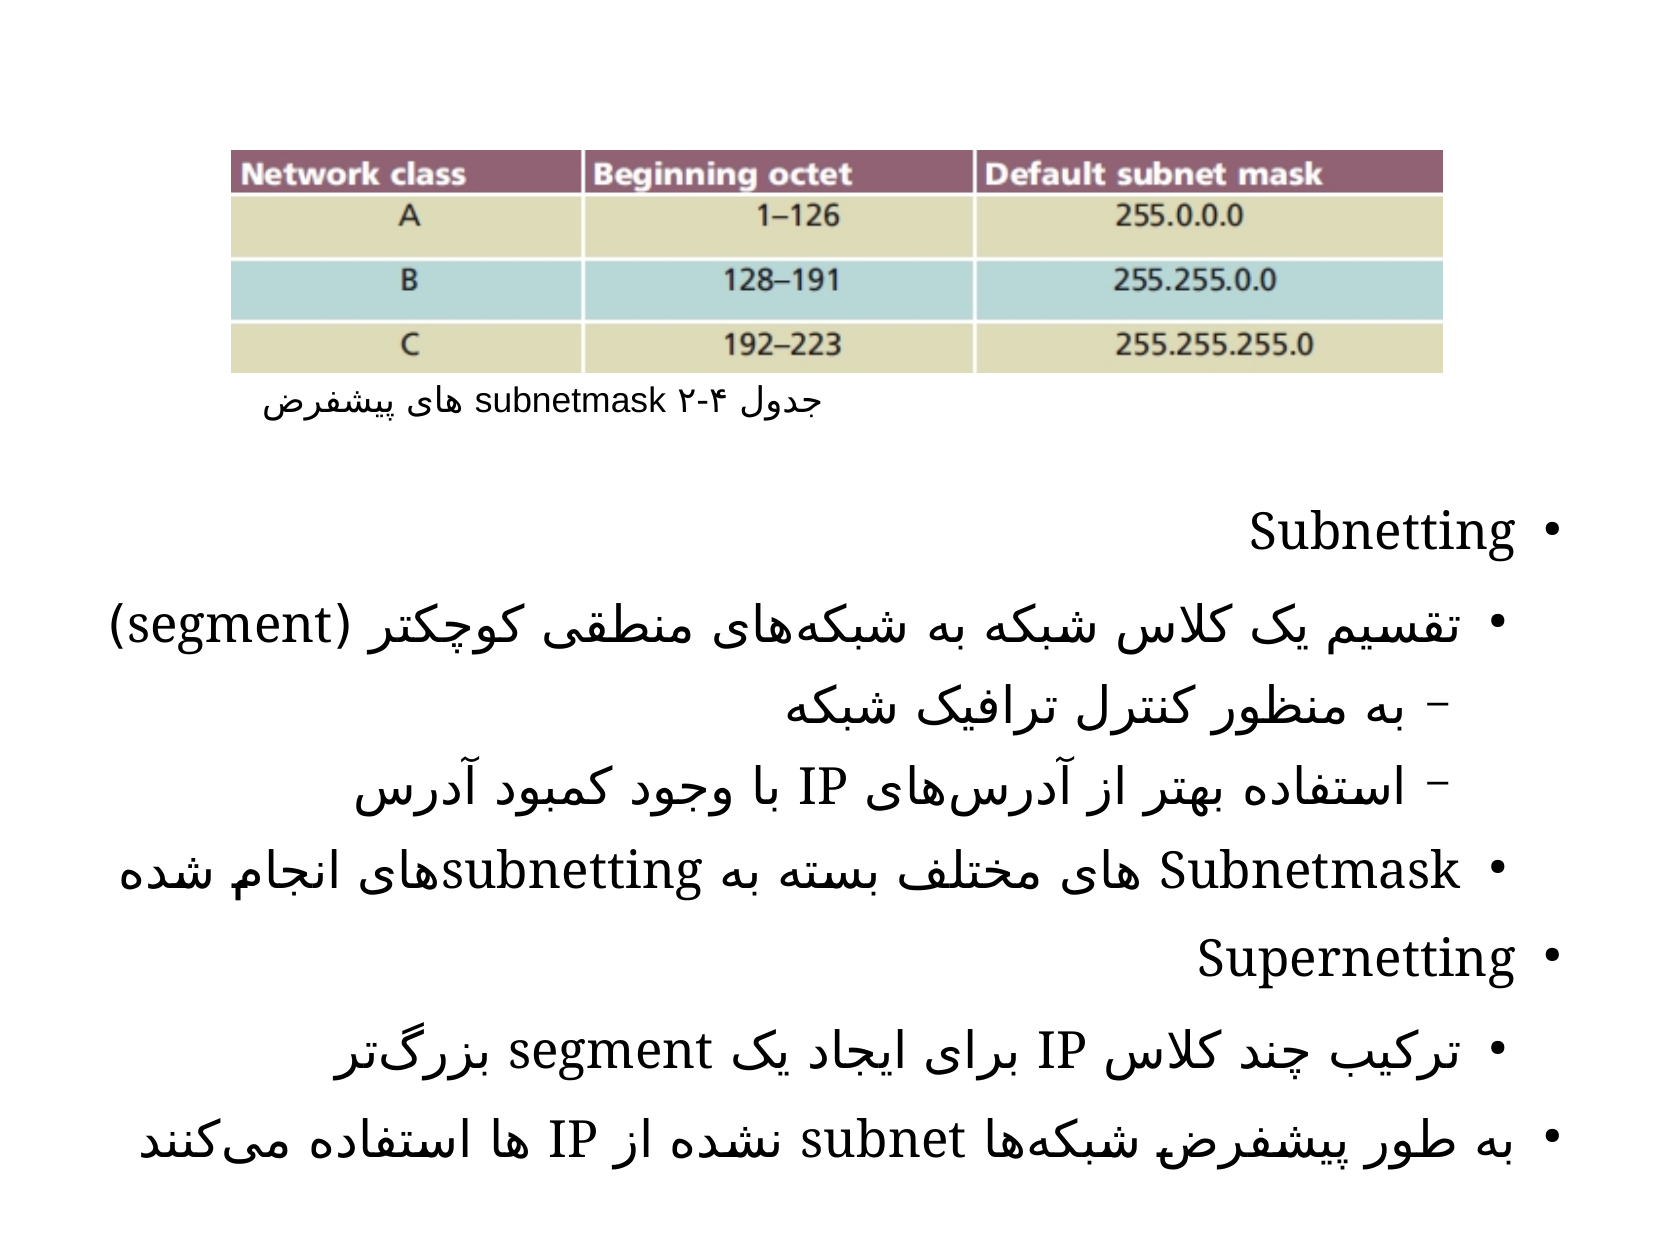

جدول ۴-۲ subnetmask های پیشفرض
# Subnetting
تقسیم یک کلاس شبکه به شبکه‌های منطقی کوچکتر (segment)
به منظور کنترل ترافیک شبکه
استفاده بهتر از آدرس‌های IP با وجود کمبود آدرس
Subnetmask های مختلف بسته به subnettingهای انجام شده
Supernetting
ترکیب چند کلاس IP برای ایجاد یک segment بزرگ‌تر
به طور پیشفرض شبکه‌ها subnet نشده از IP ها استفاده می‌کنند